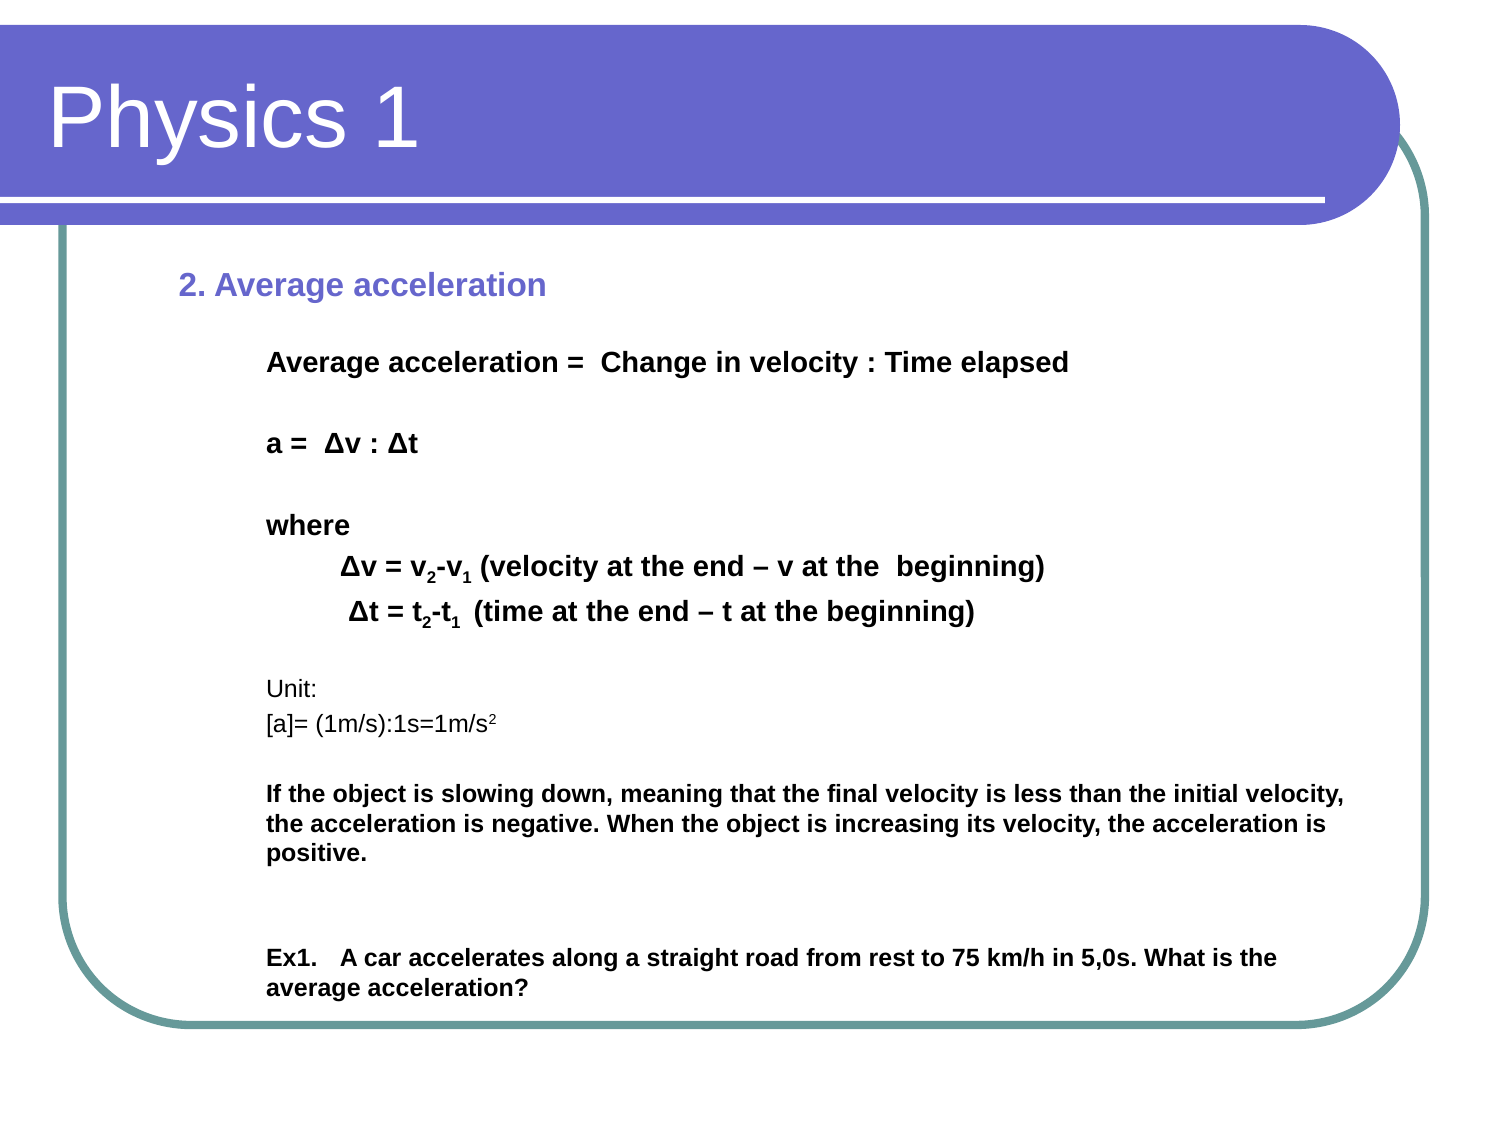

# Physics 1
2. Average acceleration
	Average acceleration = Change in velocity : Time elapsed
	a = Δv : Δt
	where
	 	Δv = v2-v1 (velocity at the end – v at the beginning)
		 Δt = t2-t1 (time at the end – t at the beginning)
	Unit:
	[a]= (1m/s):1s=1m/s2
	If the object is slowing down, meaning that the final velocity is less than the initial velocity, the acceleration is negative. When the object is increasing its velocity, the acceleration is positive.
	Ex1.	A car accelerates along a straight road from rest to 75 km/h in 5,0s. What is the average acceleration?